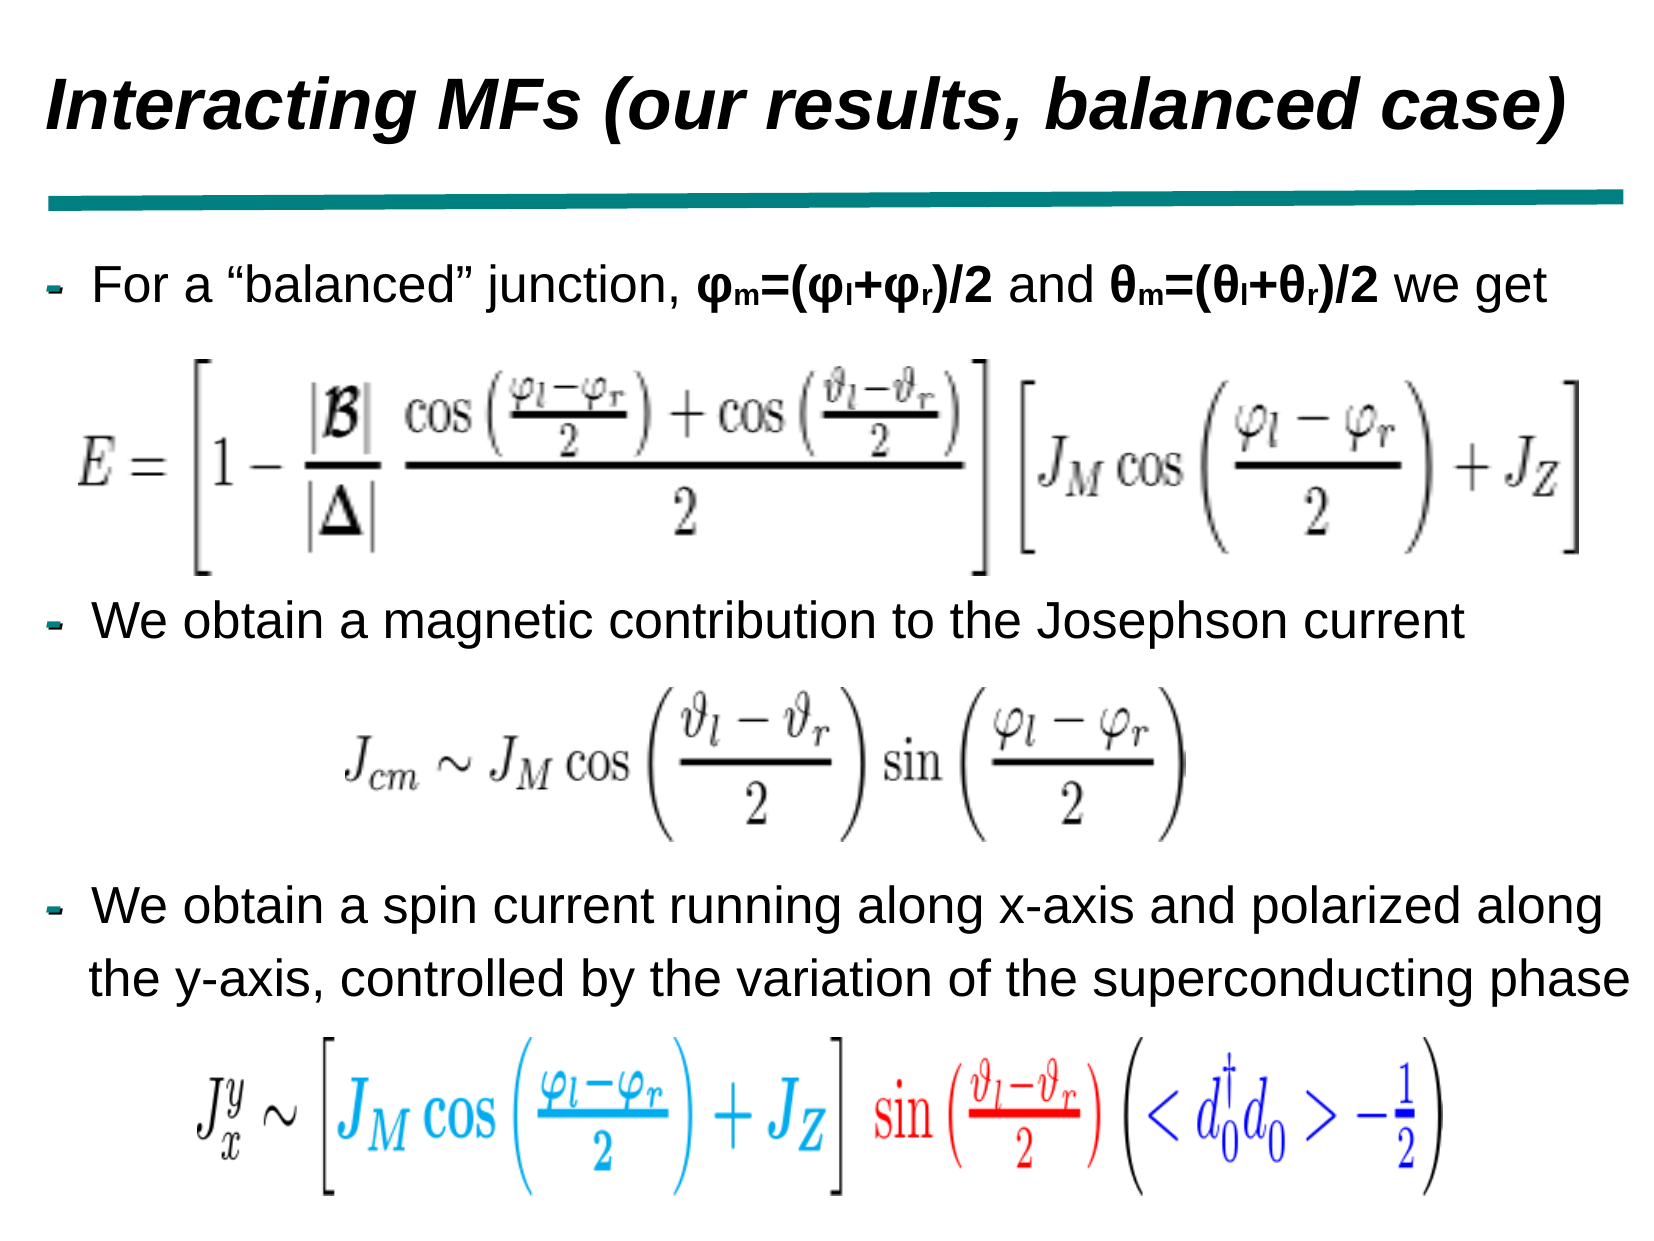

Interacting MFs (our results, balanced case)
- For a “balanced” junction, φm=(φl+φr)/2 and θm=(θl+θr)/2 we get
- We obtain a magnetic contribution to the Josephson current
- We obtain a spin current running along x-axis and polarized along
 the y-axis, controlled by the variation of the superconducting phase